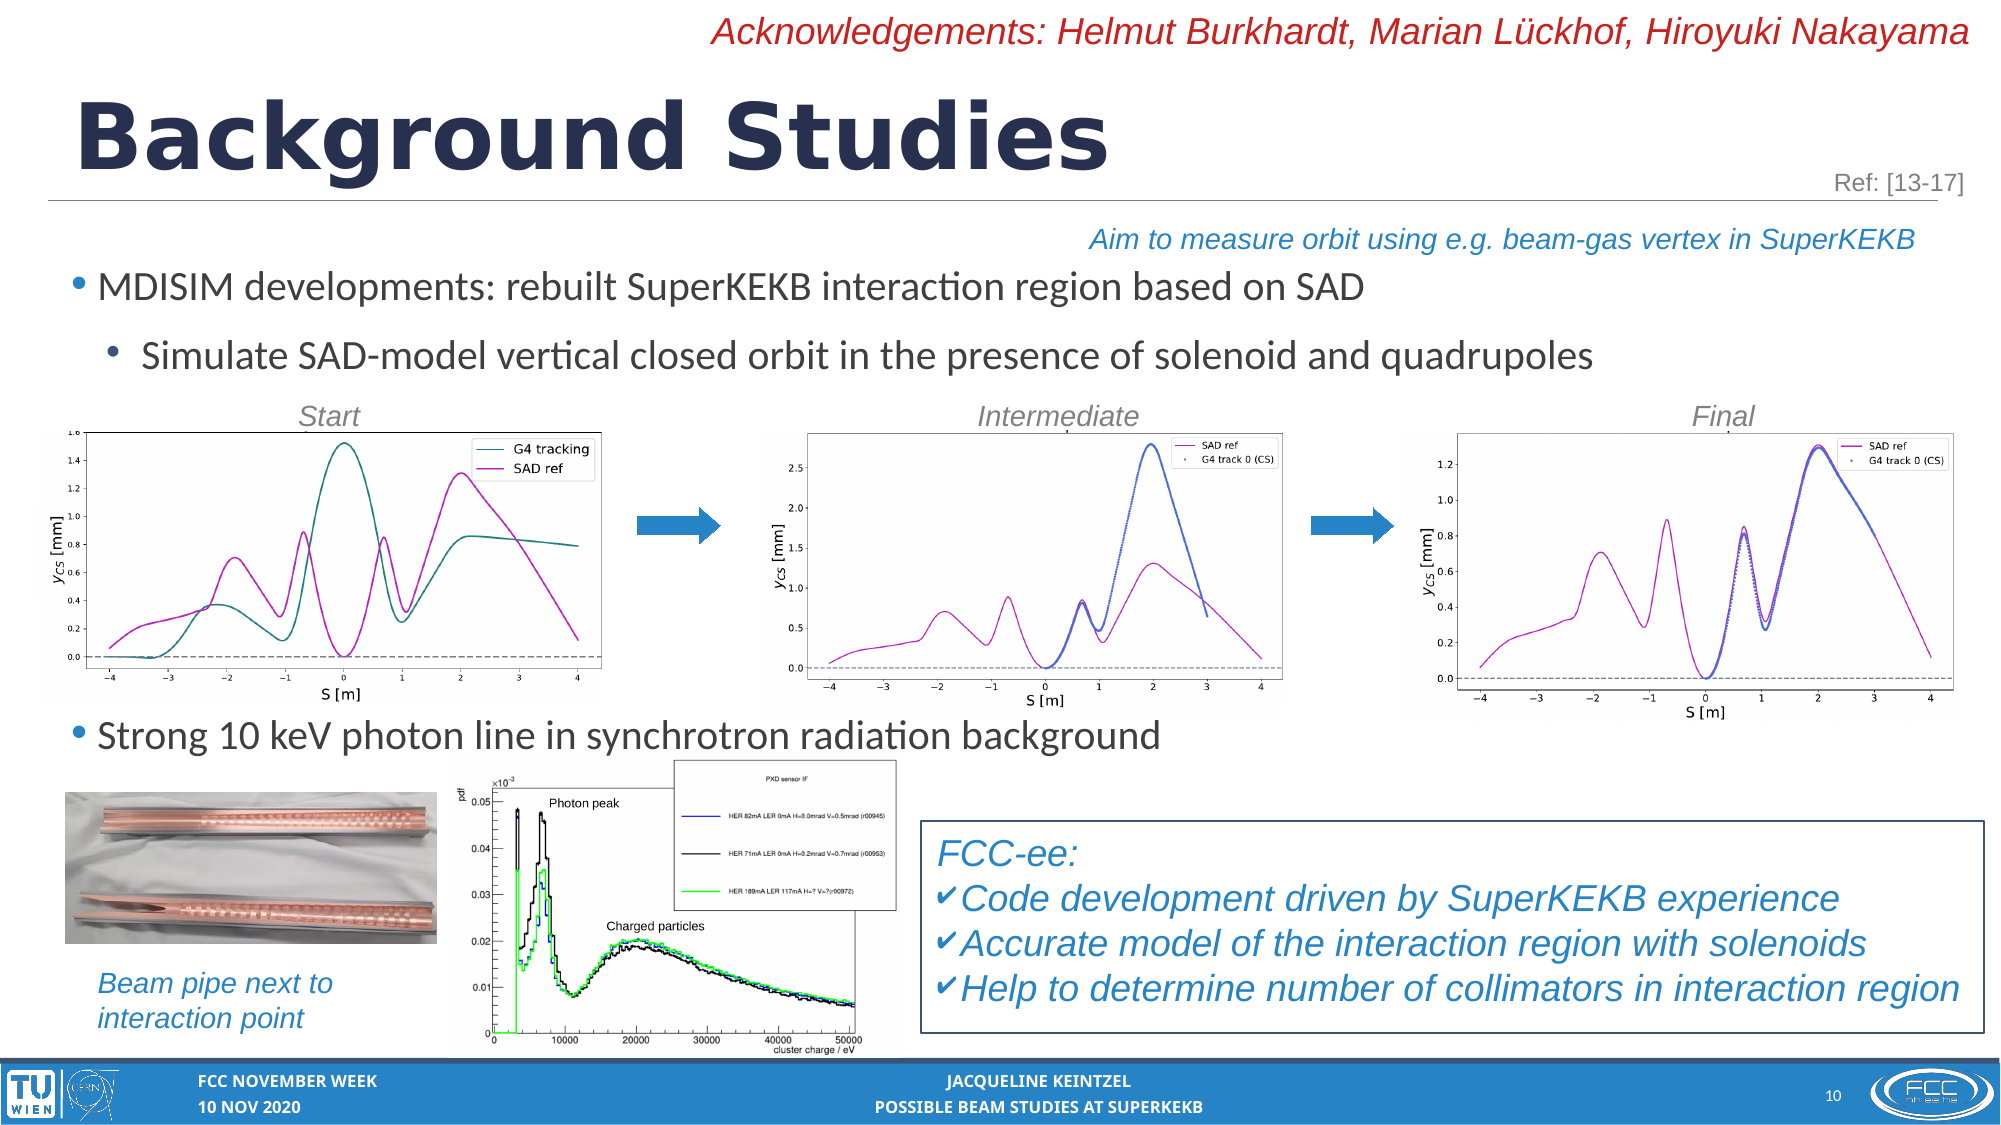

Acknowledgements: Helmut Burkhardt, Marian Lückhof, Hiroyuki Nakayama
Background Studies
Ref: [13-17]
Aim to measure orbit using e.g. beam-gas vertex in SuperKEKB
 MDISIM developments: rebuilt SuperKEKB interaction region based on SAD
Simulate SAD-model vertical closed orbit in the presence of solenoid and quadrupoles
Start
Intermediate
Final
 Strong 10 keV photon line in synchrotron radiation background
FCC-ee:
Code development driven by SuperKEKB experience
Accurate model of the interaction region with solenoids
Help to determine number of collimators in interaction region
Beam pipe next to interaction point